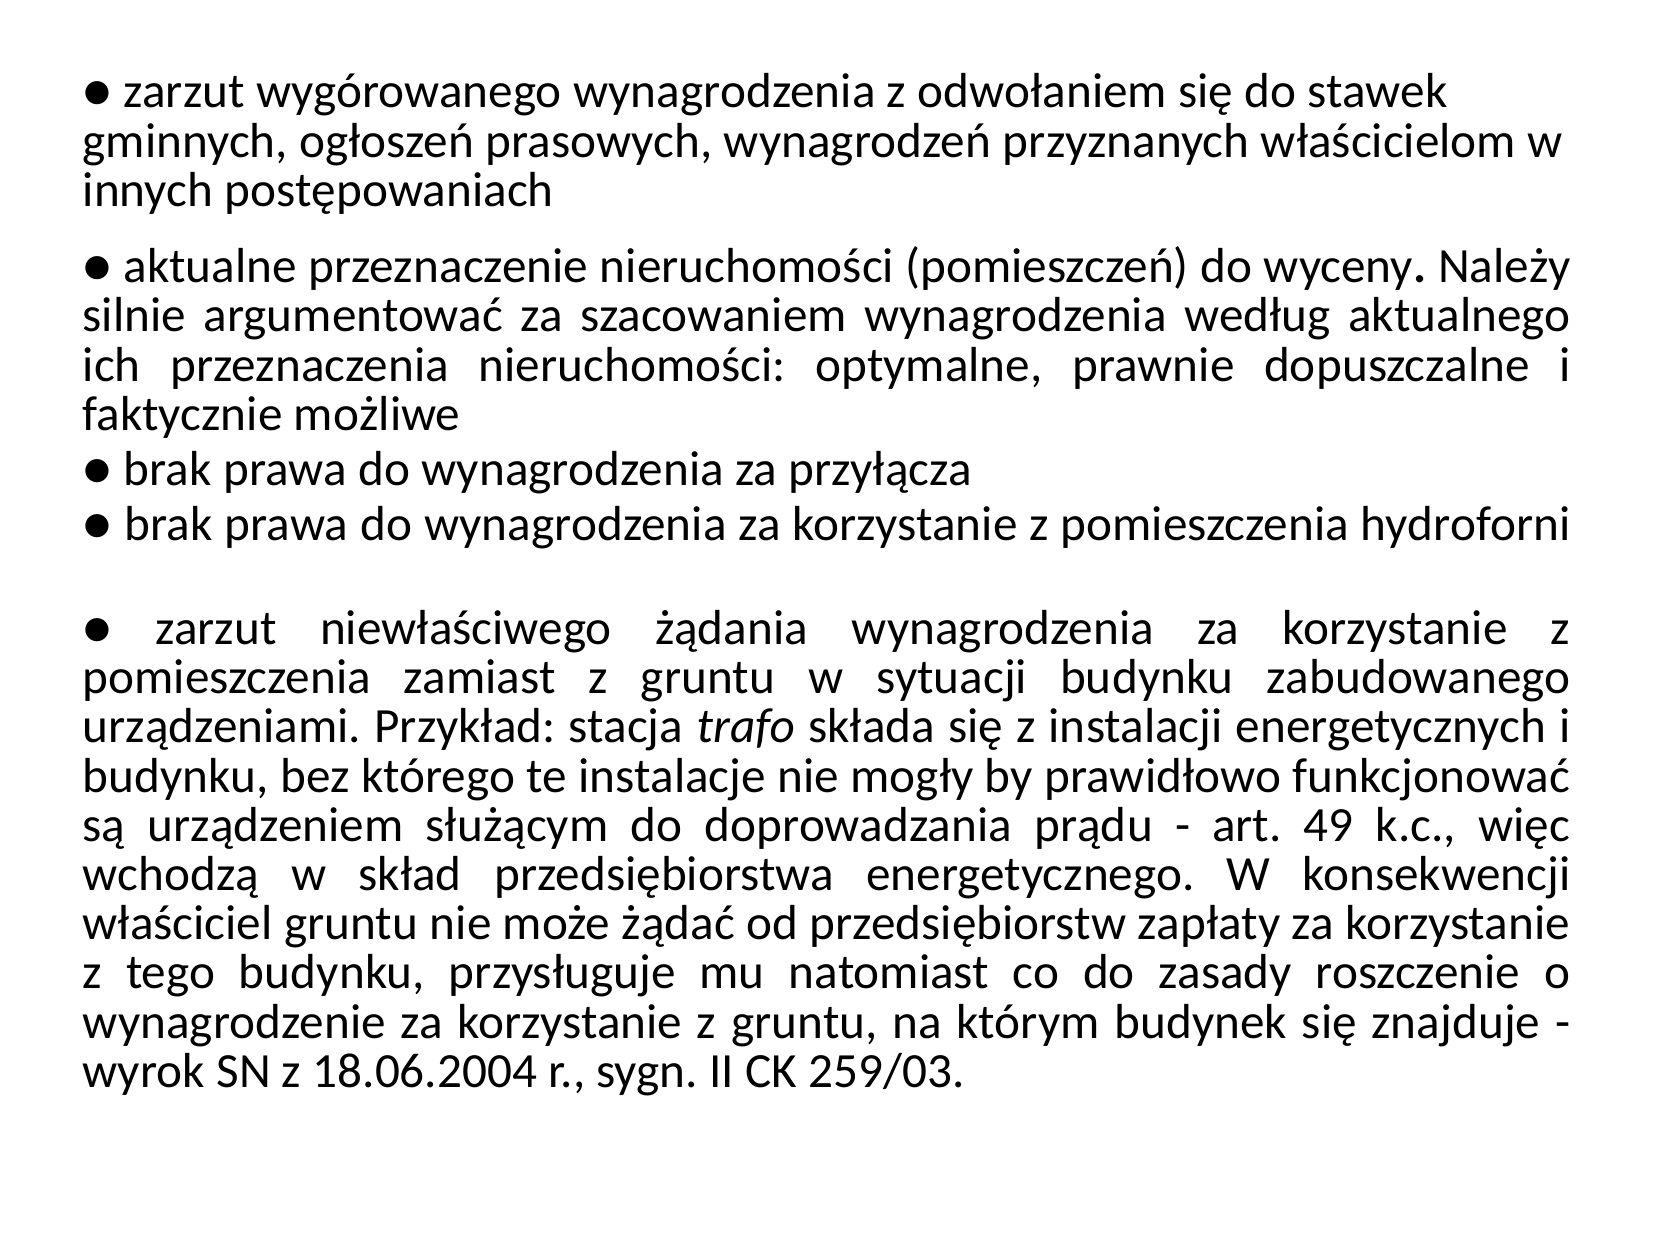

#
● zarzut wygórowanego wynagrodzenia z odwołaniem się do stawek gminnych, ogłoszeń prasowych, wynagrodzeń przyznanych właścicielom w innych postępowaniach
● aktualne przeznaczenie nieruchomości (pomieszczeń) do wyceny. Należy silnie argumentować za szacowaniem wynagrodzenia według aktualnego ich przeznaczenia nieruchomości: optymalne, prawnie dopuszczalne i faktycznie możliwe
● brak prawa do wynagrodzenia za przyłącza
● brak prawa do wynagrodzenia za korzystanie z pomieszczenia hydroforni
● zarzut niewłaściwego żądania wynagrodzenia za korzystanie z pomieszczenia zamiast z gruntu w sytuacji budynku zabudowanego urządzeniami. Przykład: stacja trafo składa się z instalacji energetycznych i budynku, bez którego te instalacje nie mogły by prawidłowo funkcjonować są urządzeniem służącym do doprowadzania prądu - art. 49 k.c., więc wchodzą w skład przedsiębiorstwa energetycznego. W konsekwencji właściciel gruntu nie może żądać od przedsiębiorstw zapłaty za korzystanie z tego budynku, przysługuje mu natomiast co do zasady roszczenie o wynagrodzenie za korzystanie z gruntu, na którym budynek się znajduje - wyrok SN z 18.06.2004 r., sygn. II CK 259/03.